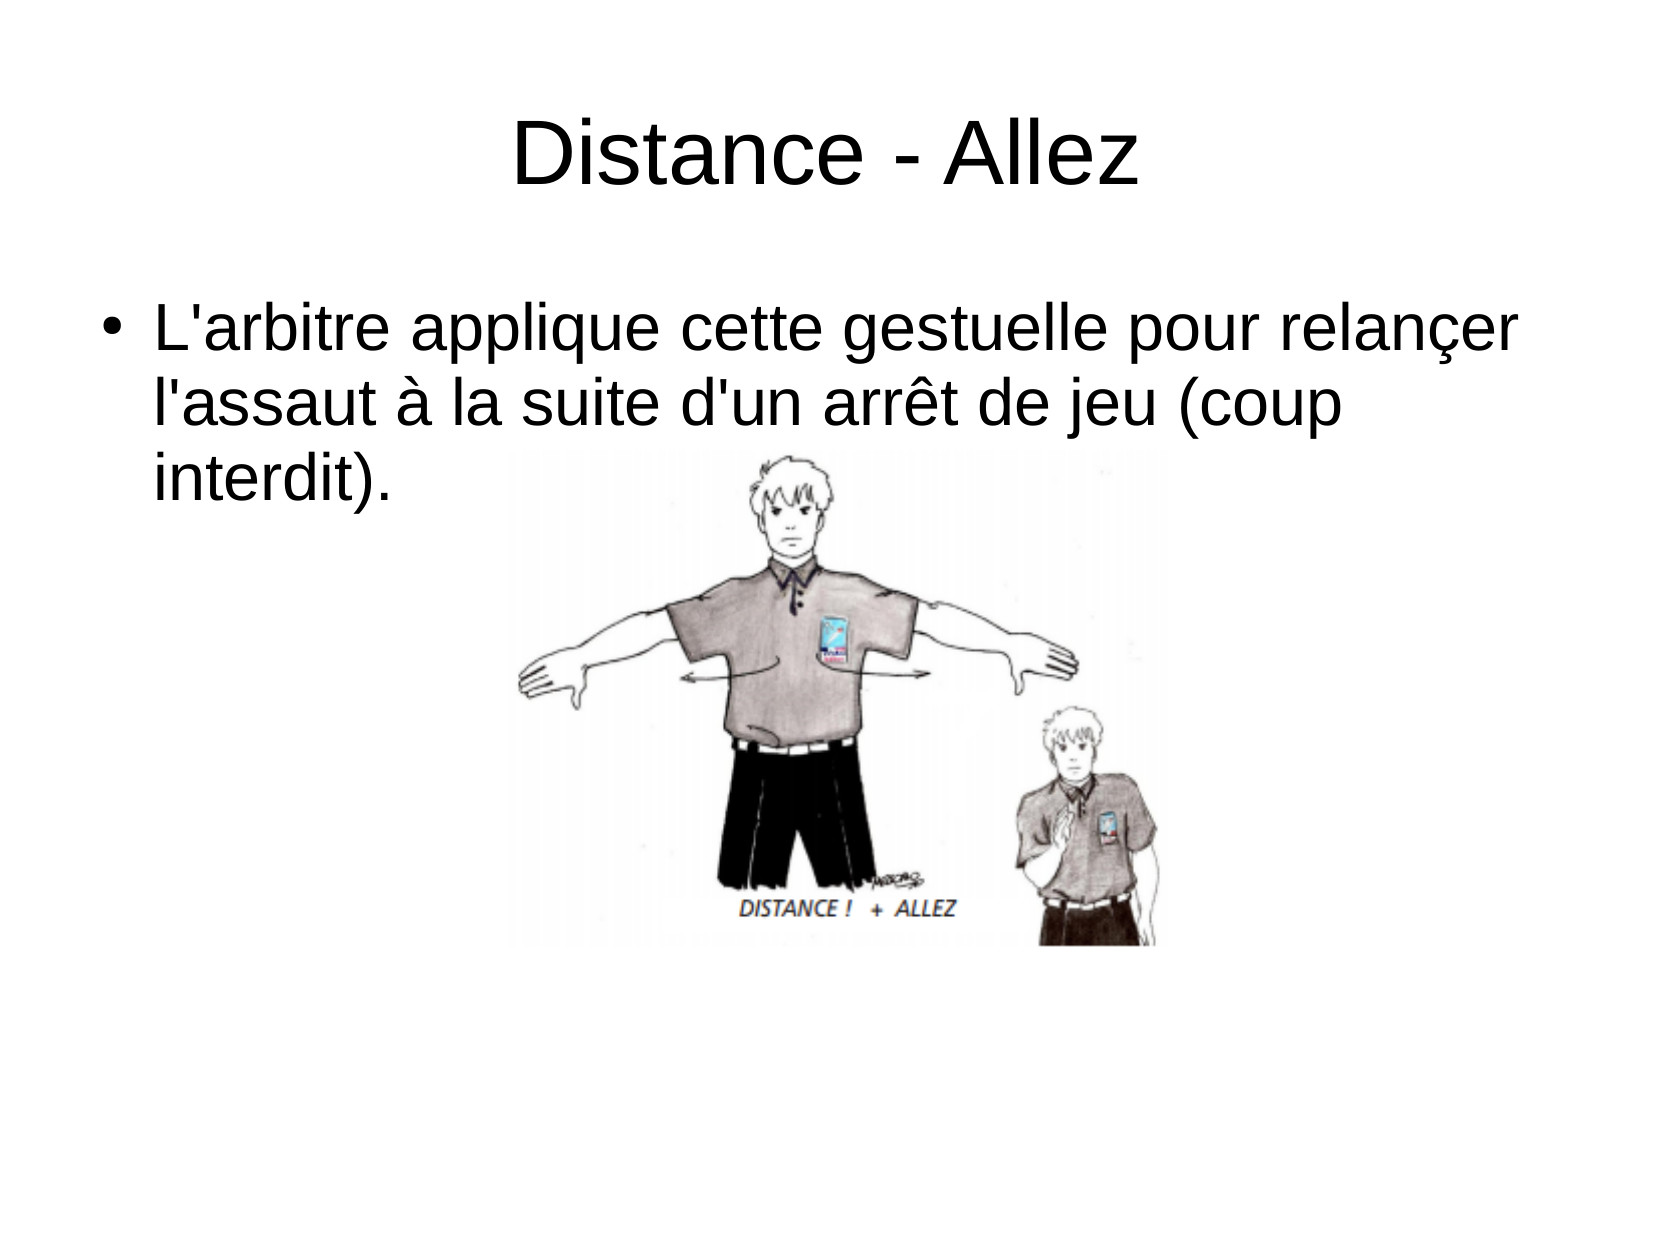

# Distance - Allez
L'arbitre applique cette gestuelle pour relançer l'assaut à la suite d'un arrêt de jeu (coup interdit).